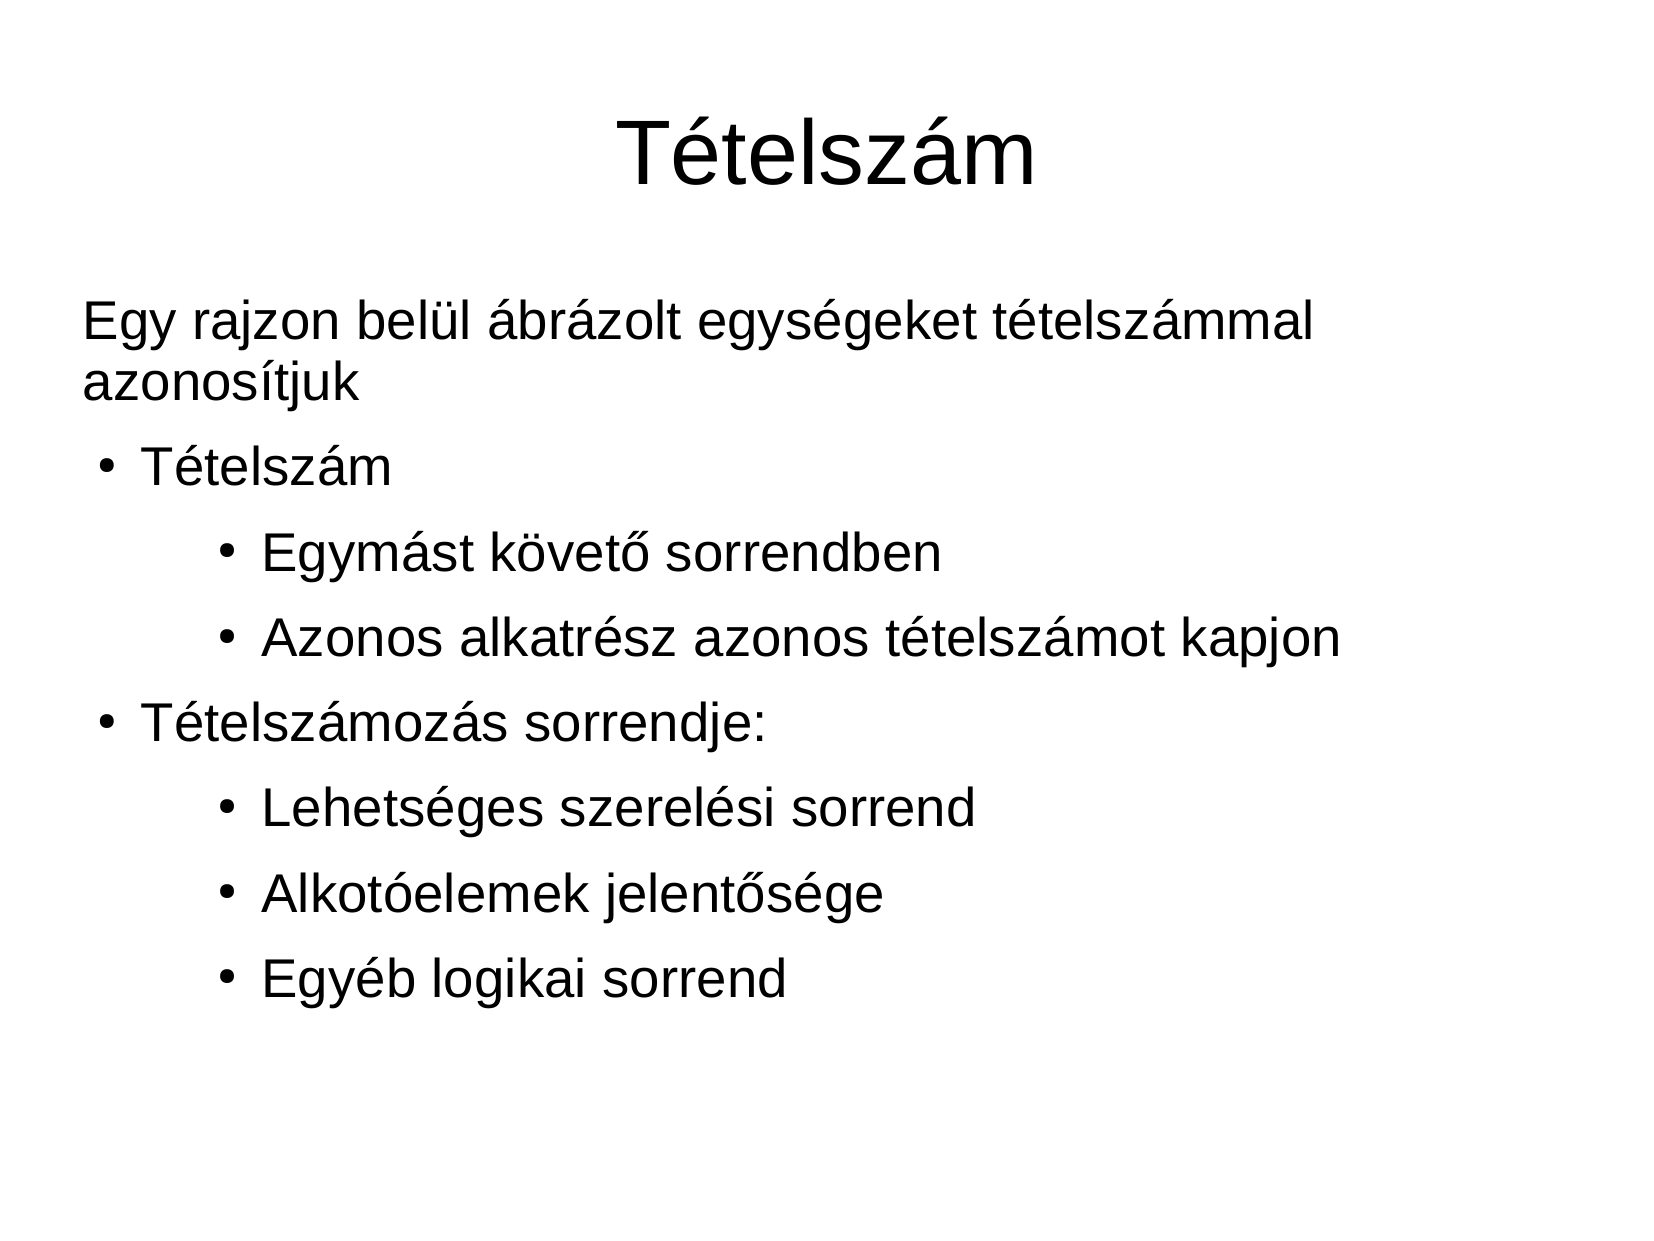

# Tételszám
Egy rajzon belül ábrázolt egységeket tételszámmal azonosítjuk
Tételszám
Egymást követő sorrendben
Azonos alkatrész azonos tételszámot kapjon
Tételszámozás sorrendje:
Lehetséges szerelési sorrend
Alkotóelemek jelentősége
Egyéb logikai sorrend